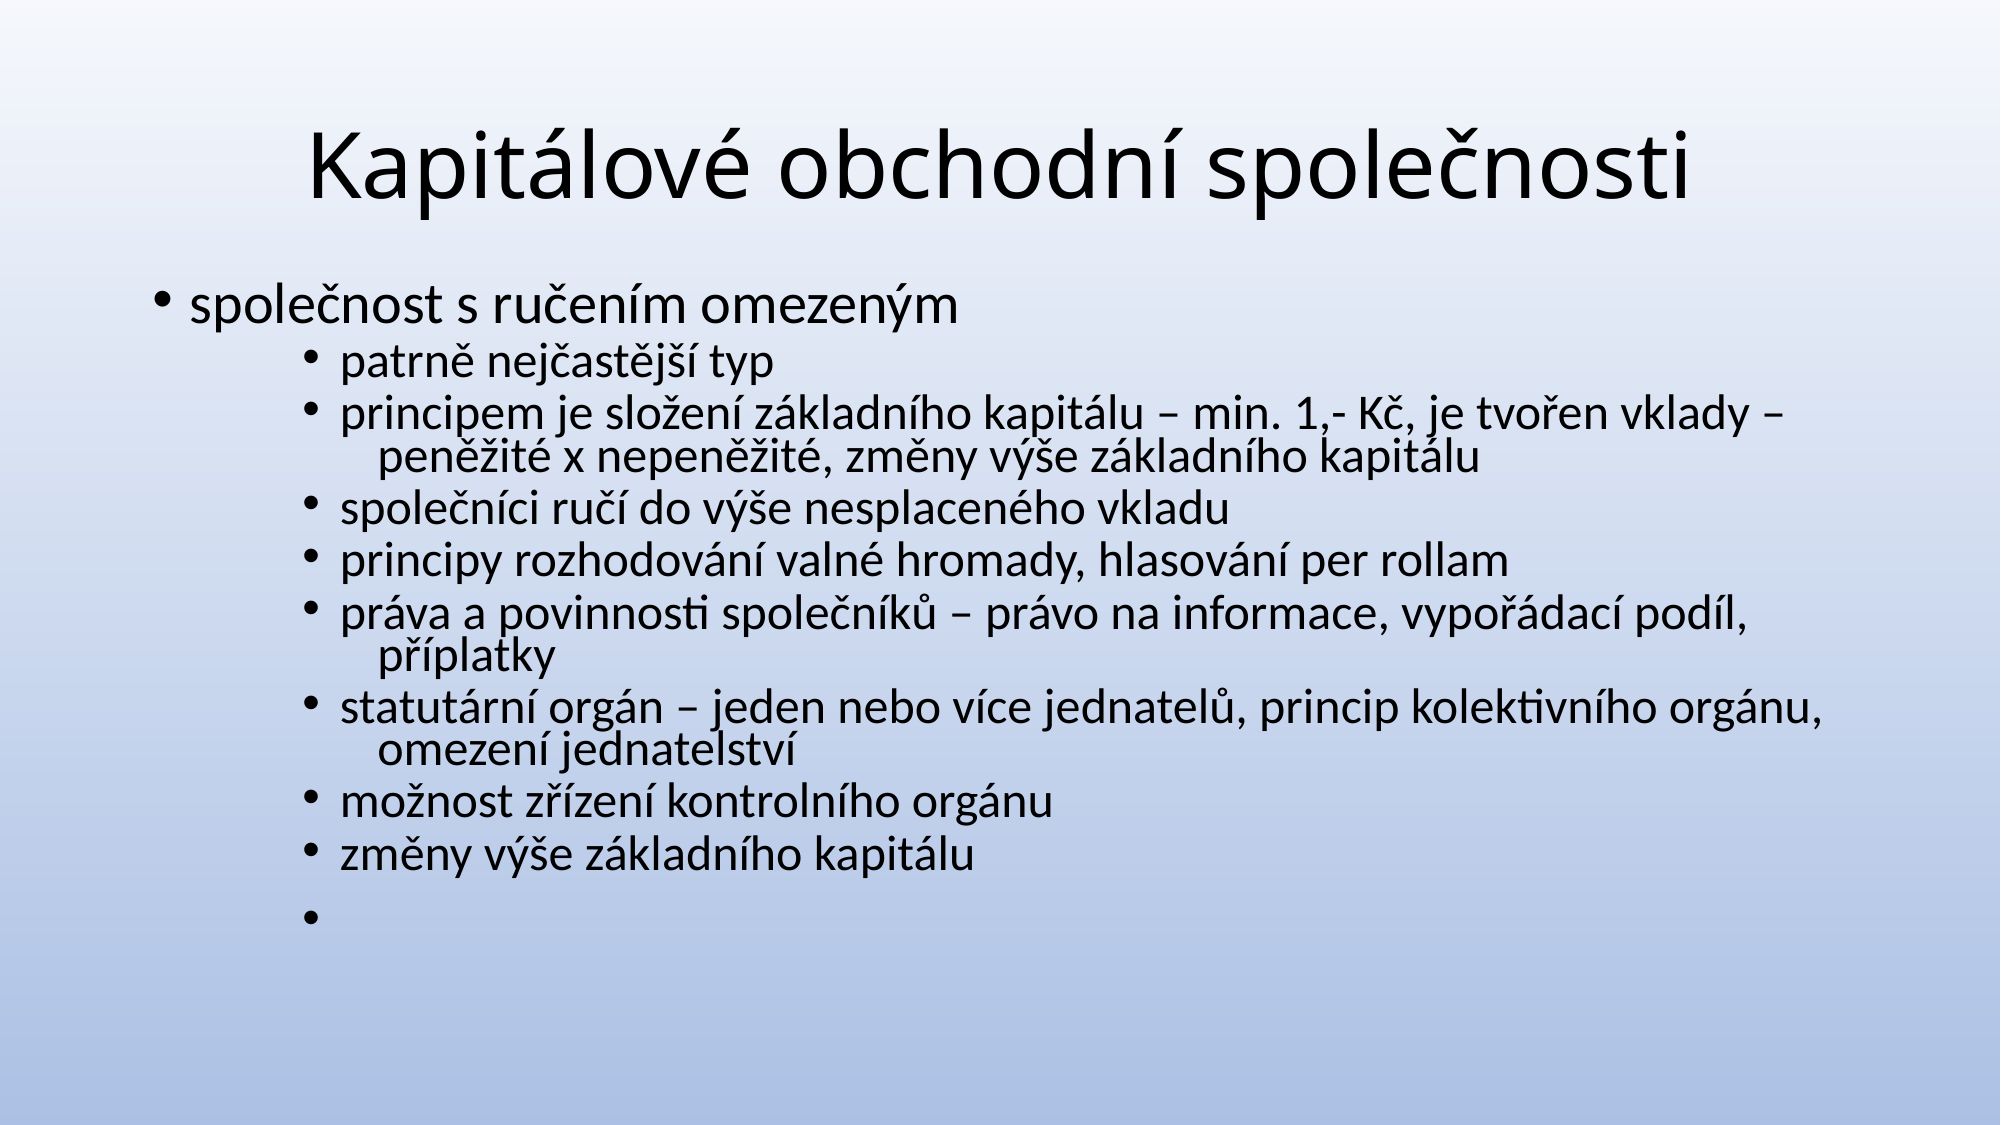

# Kapitálové obchodní společnosti
společnost s ručením omezeným
patrně nejčastější typ
principem je složení základního kapitálu – min. 1,- Kč, je tvořen vklady – peněžité x nepeněžité, změny výše základního kapitálu
společníci ručí do výše nesplaceného vkladu
principy rozhodování valné hromady, hlasování per rollam
práva a povinnosti společníků – právo na informace, vypořádací podíl, příplatky
statutární orgán – jeden nebo více jednatelů, princip kolektivního orgánu, omezení jednatelství
možnost zřízení kontrolního orgánu
změny výše základního kapitálu